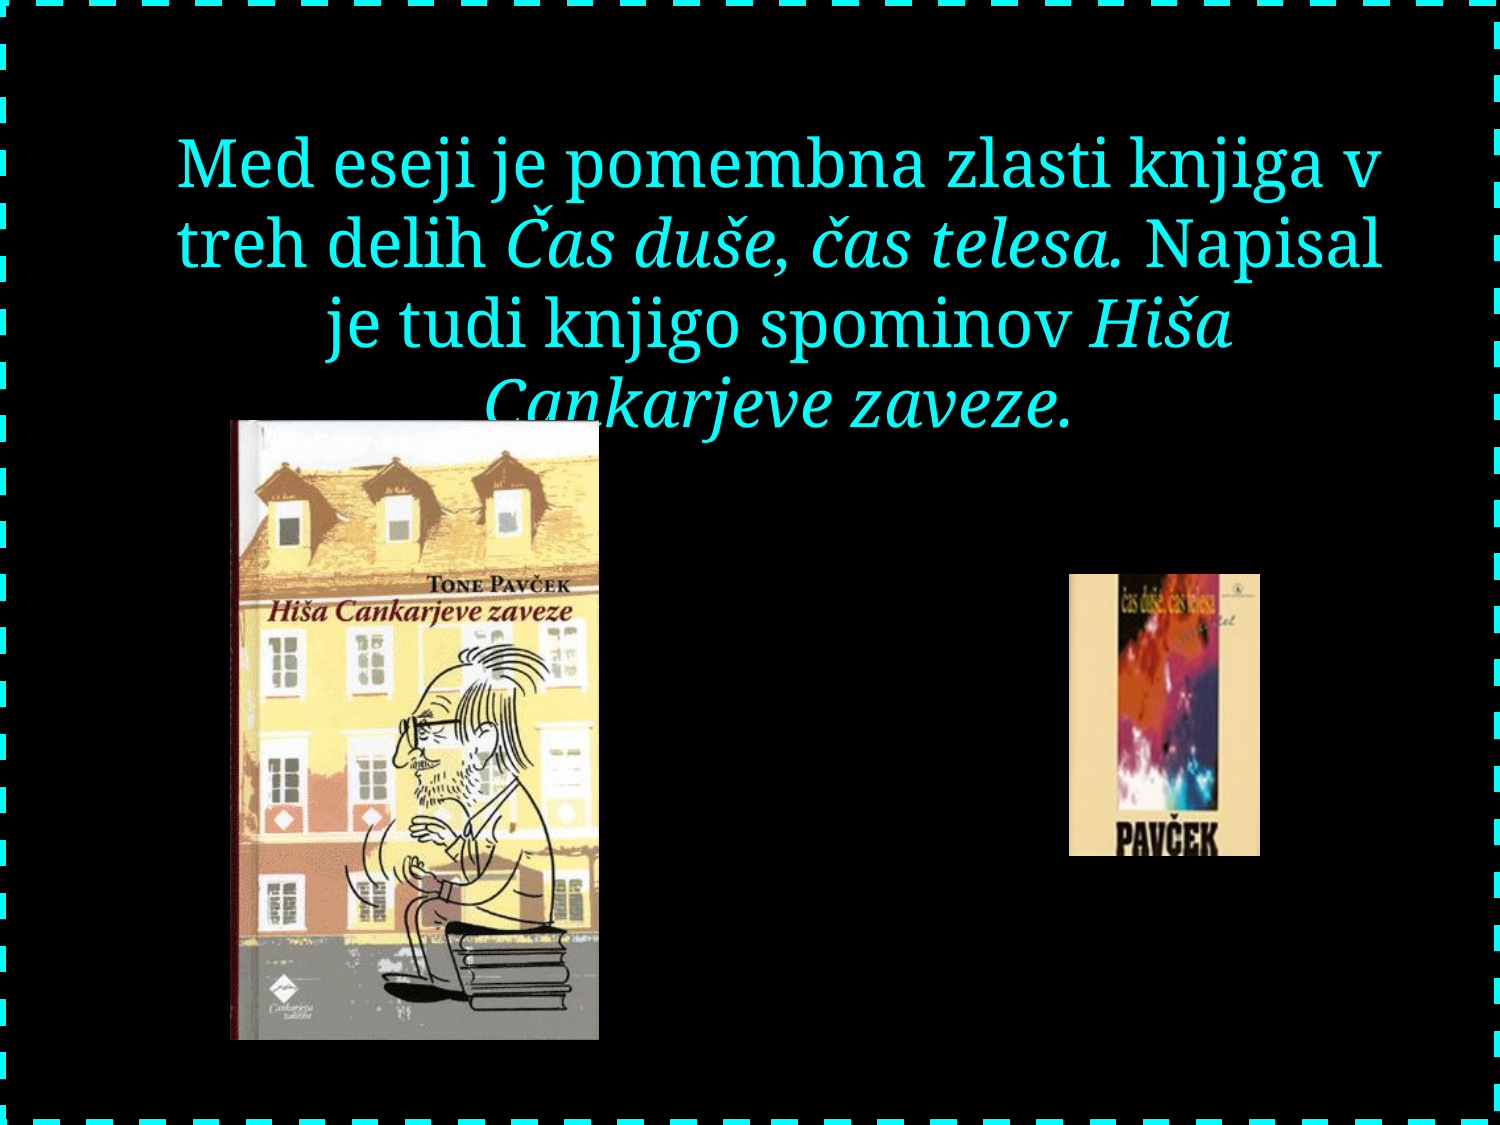

# Med eseji je pomembna zlasti knjiga v treh delih Čas duše, čas telesa. Napisal je tudi knjigo spominov Hiša Cankarjeve zaveze.